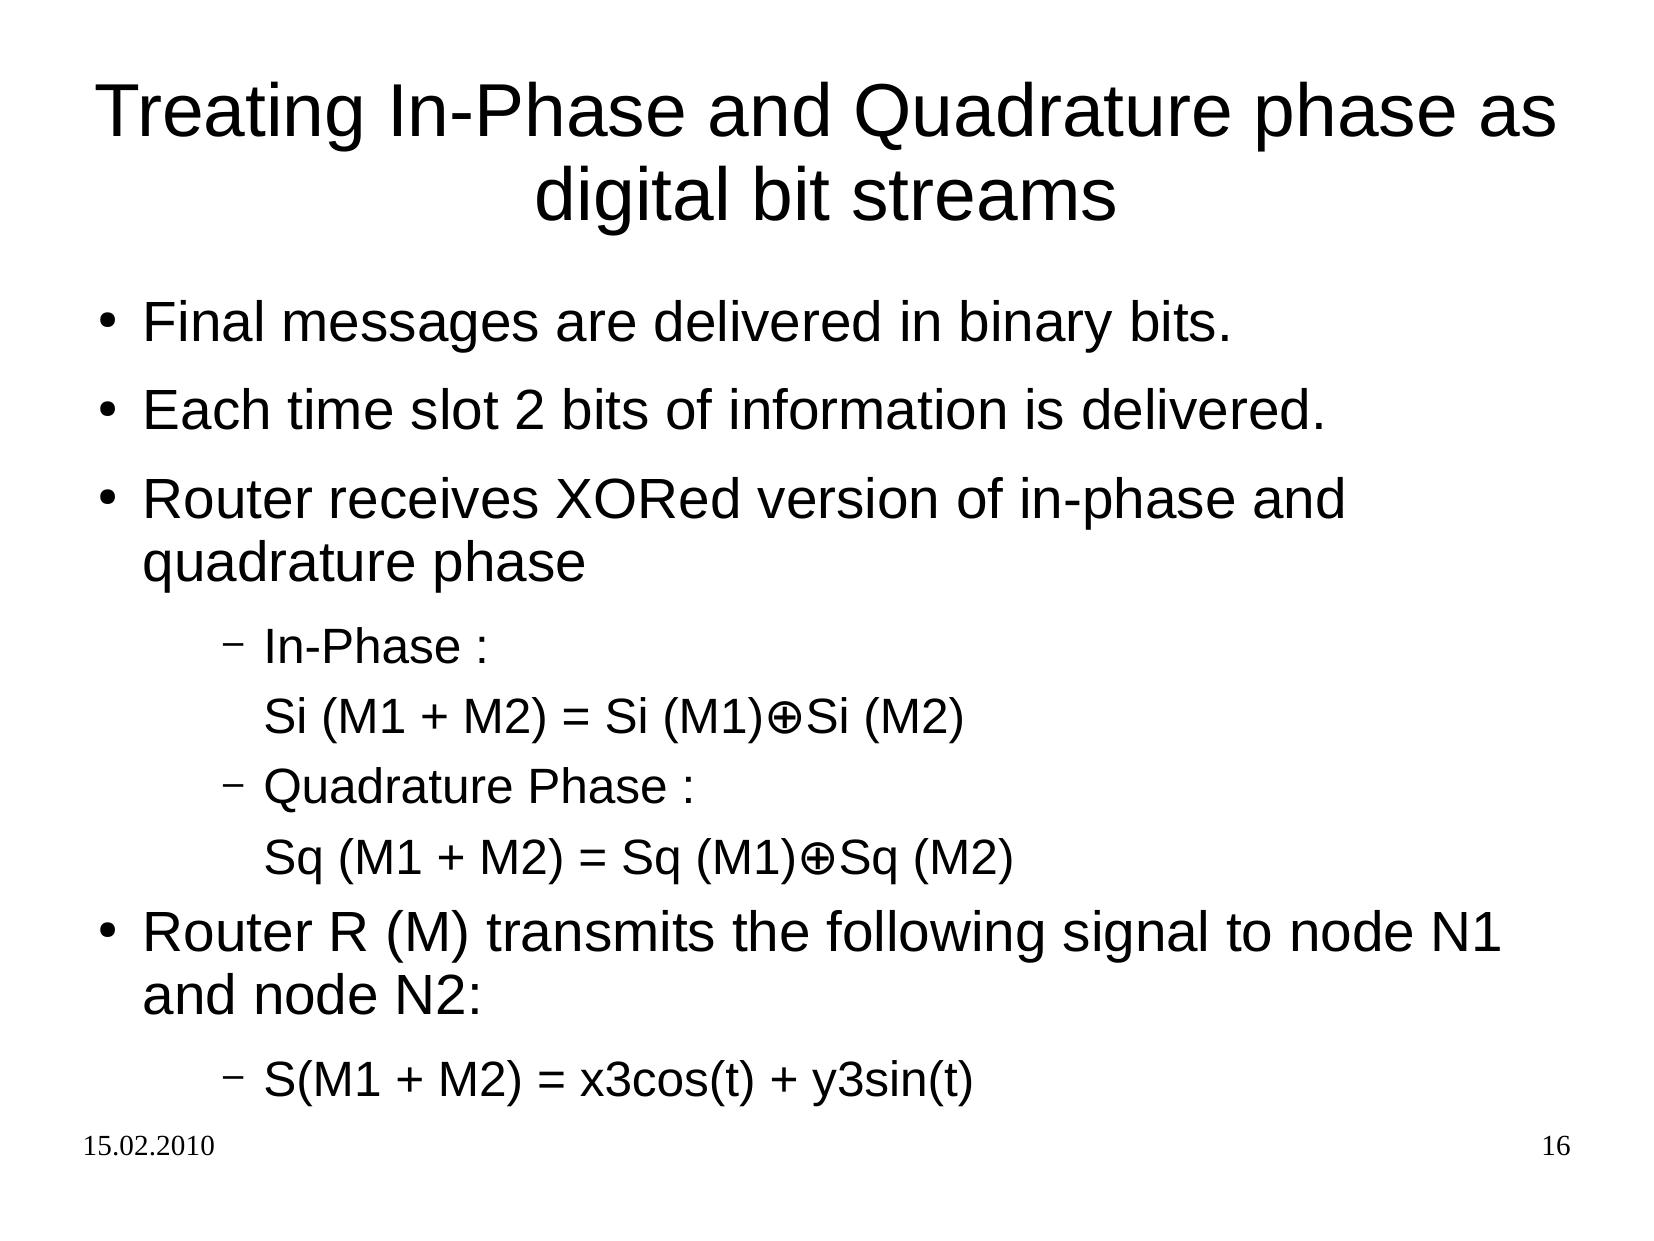

# Treating In-Phase and Quadrature phase as digital bit streams
Final messages are delivered in binary bits.
Each time slot 2 bits of information is delivered.
Router receives XORed version of in-phase and quadrature phase
In-Phase :
Si (M1 + M2) = Si (M1)⊕Si (M2)
Quadrature Phase :
Sq (M1 + M2) = Sq (M1)⊕Sq (M2)
Router R (M) transmits the following signal to node N1 and node N2:
S(M1 + M2) = x3cos(t) + y3sin(t)
15.02.2010
16